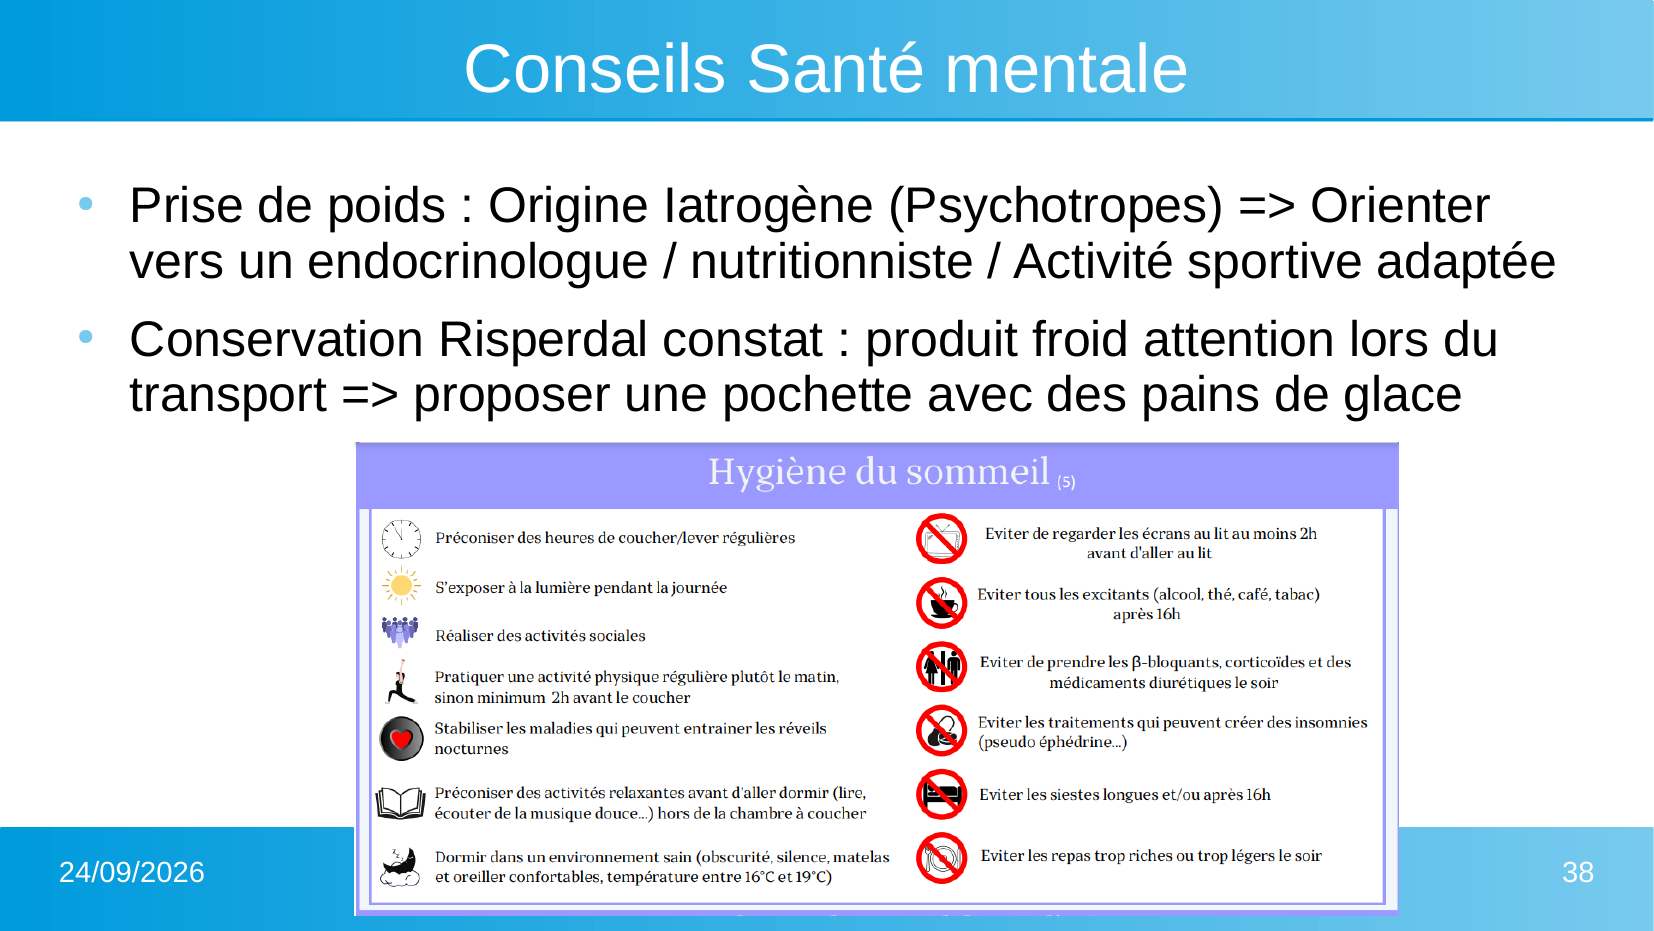

# Conseils Santé mentale
Prise de poids : Origine Iatrogène (Psychotropes) => Orienter vers un endocrinologue / nutritionniste / Activité sportive adaptée
Conservation Risperdal constat : produit froid attention lors du transport => proposer une pochette avec des pains de glace
38